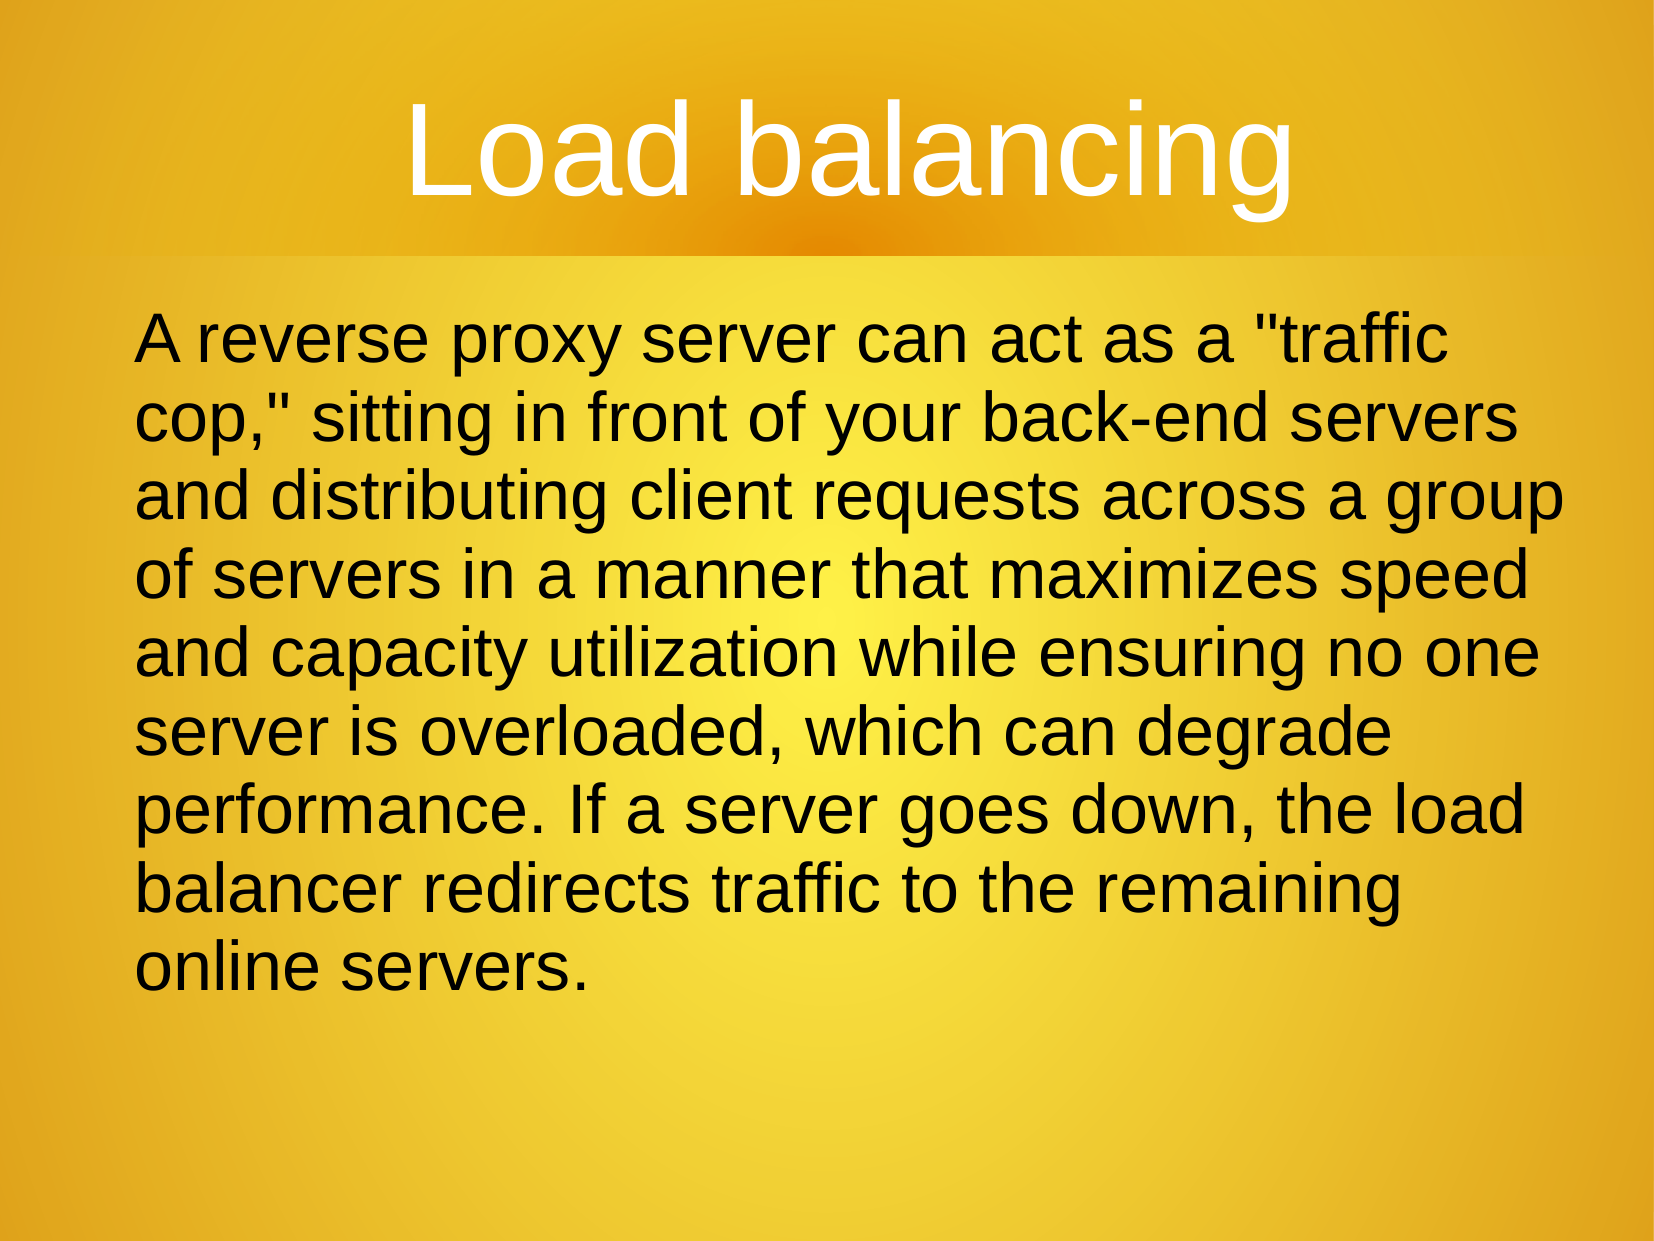

# Load balancing
A reverse proxy server can act as a "traffic cop," sitting in front of your back-end servers and distributing client requests across a group of servers in a manner that maximizes speed and capacity utilization while ensuring no one server is overloaded, which can degrade performance. If a server goes down, the load balancer redirects traffic to the remaining online servers.